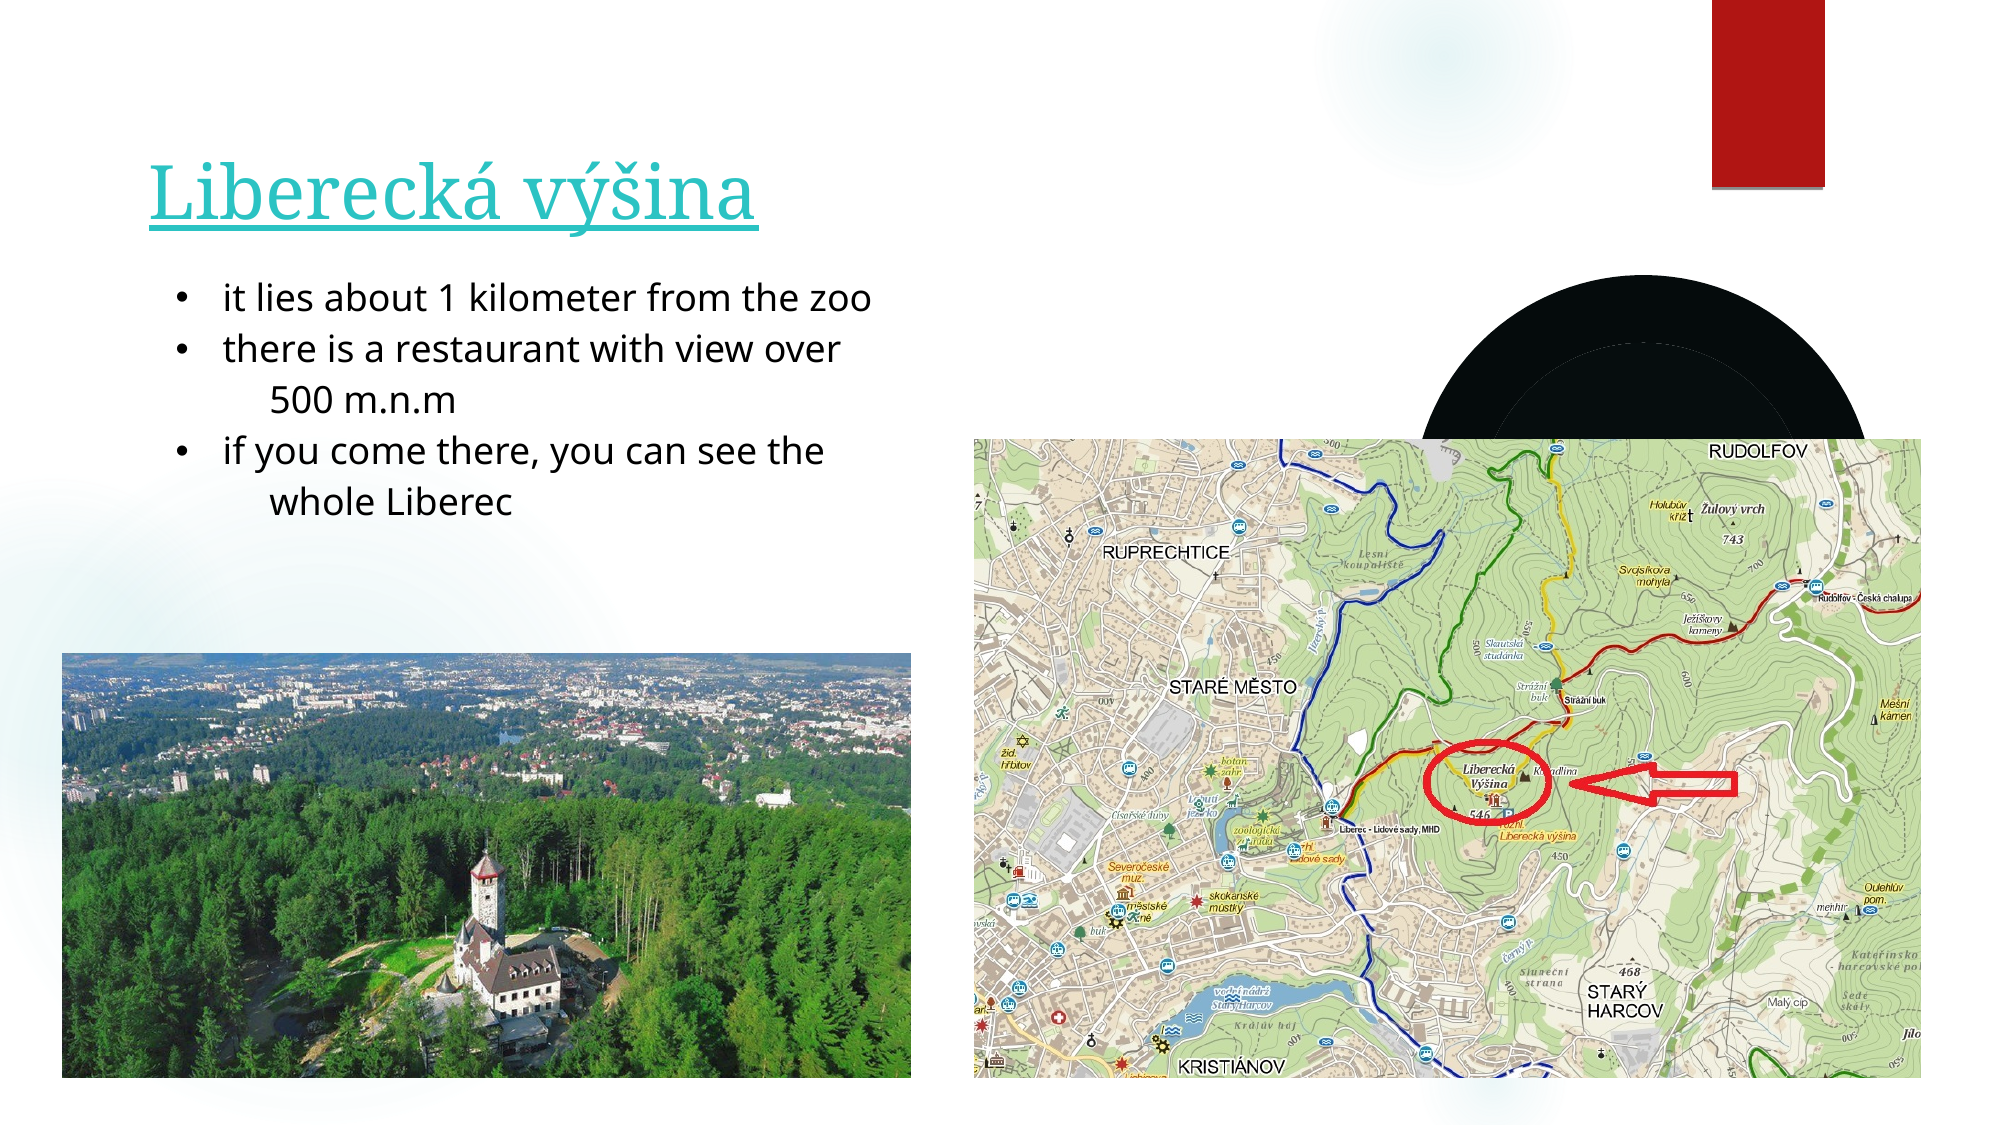

Liberecká výšina
it lies about 1 kilometer from the zoo
there is a restaurant with view over 500 m.n.m
if you come there, you can see the whole Liberec